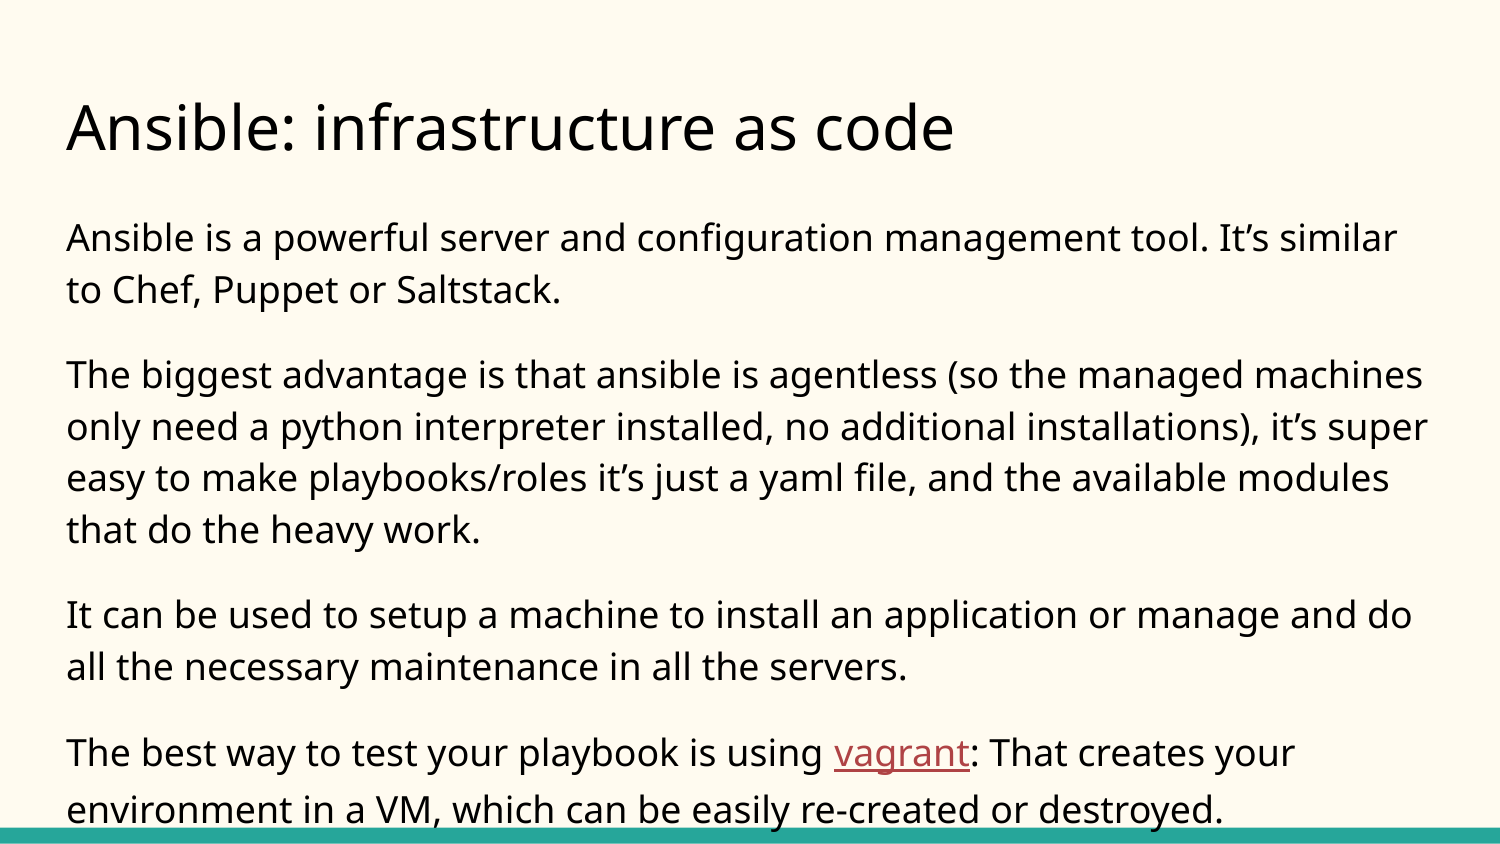

# Ansible: infrastructure as code
Ansible is a powerful server and configuration management tool. It’s similar to Chef, Puppet or Saltstack.
The biggest advantage is that ansible is agentless (so the managed machines only need a python interpreter installed, no additional installations), it’s super easy to make playbooks/roles it’s just a yaml file, and the available modules that do the heavy work.
It can be used to setup a machine to install an application or manage and do all the necessary maintenance in all the servers.
The best way to test your playbook is using vagrant: That creates your environment in a VM, which can be easily re-created or destroyed.